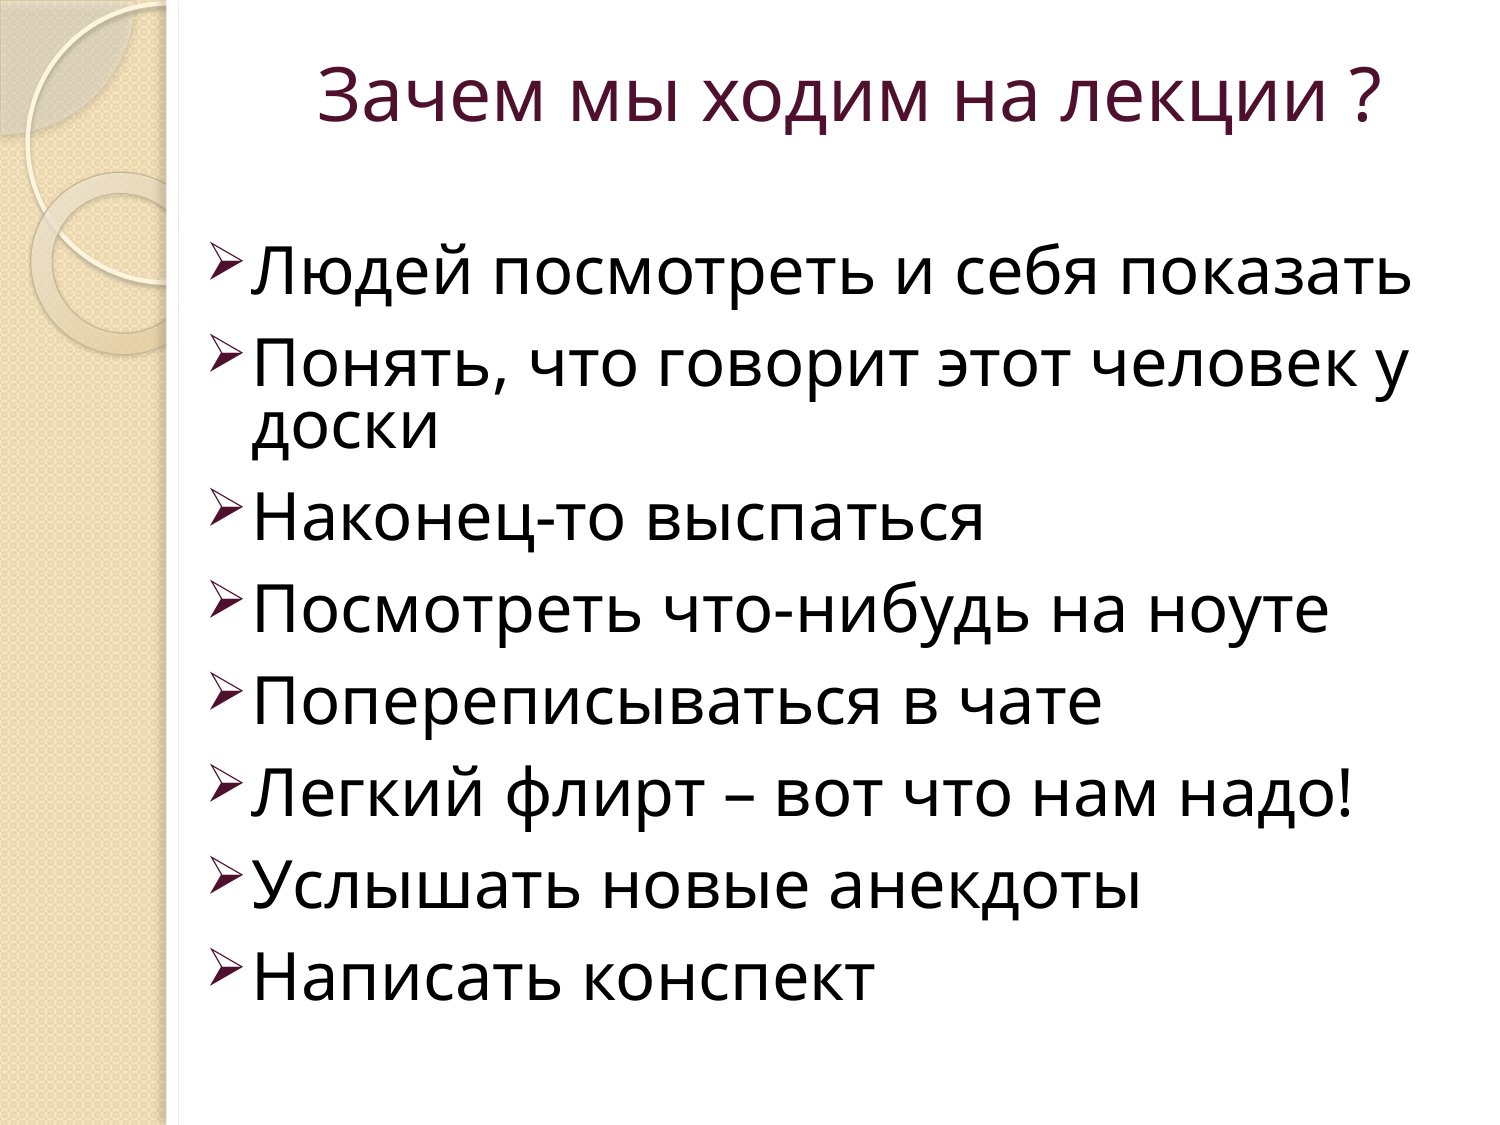

Зачем мы ходим на лекции ?
# Людей посмотреть и себя показать
Понять, что говорит этот человек у доски
Наконец-то выспаться
Посмотреть что-нибудь на ноуте
Попереписываться в чате
Легкий флирт – вот что нам надо!
Услышать новые анекдоты
Написать конспект